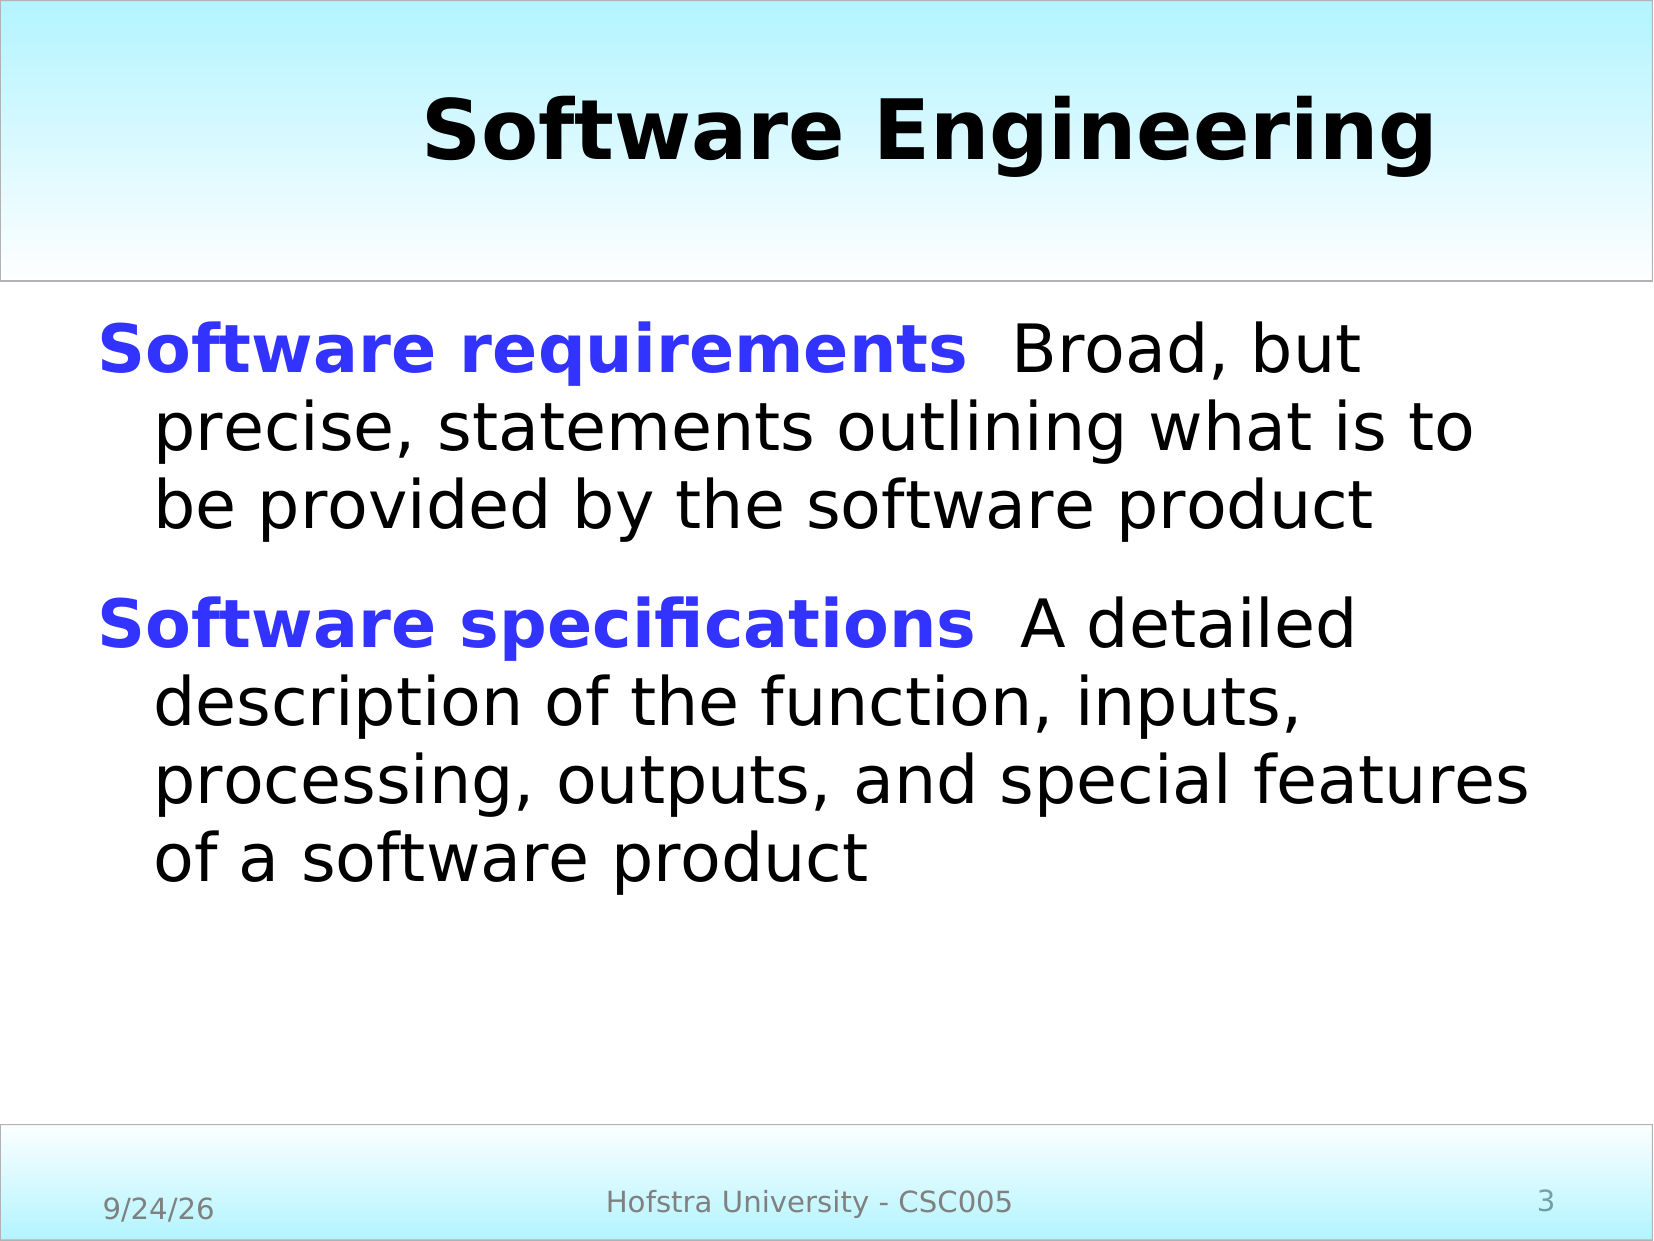

# Software Engineering
Software requirements Broad, but precise, statements outlining what is to be provided by the software product
Software specifications A detailed description of the function, inputs, processing, outputs, and special features of a software product
3
Hofstra University - CSC005